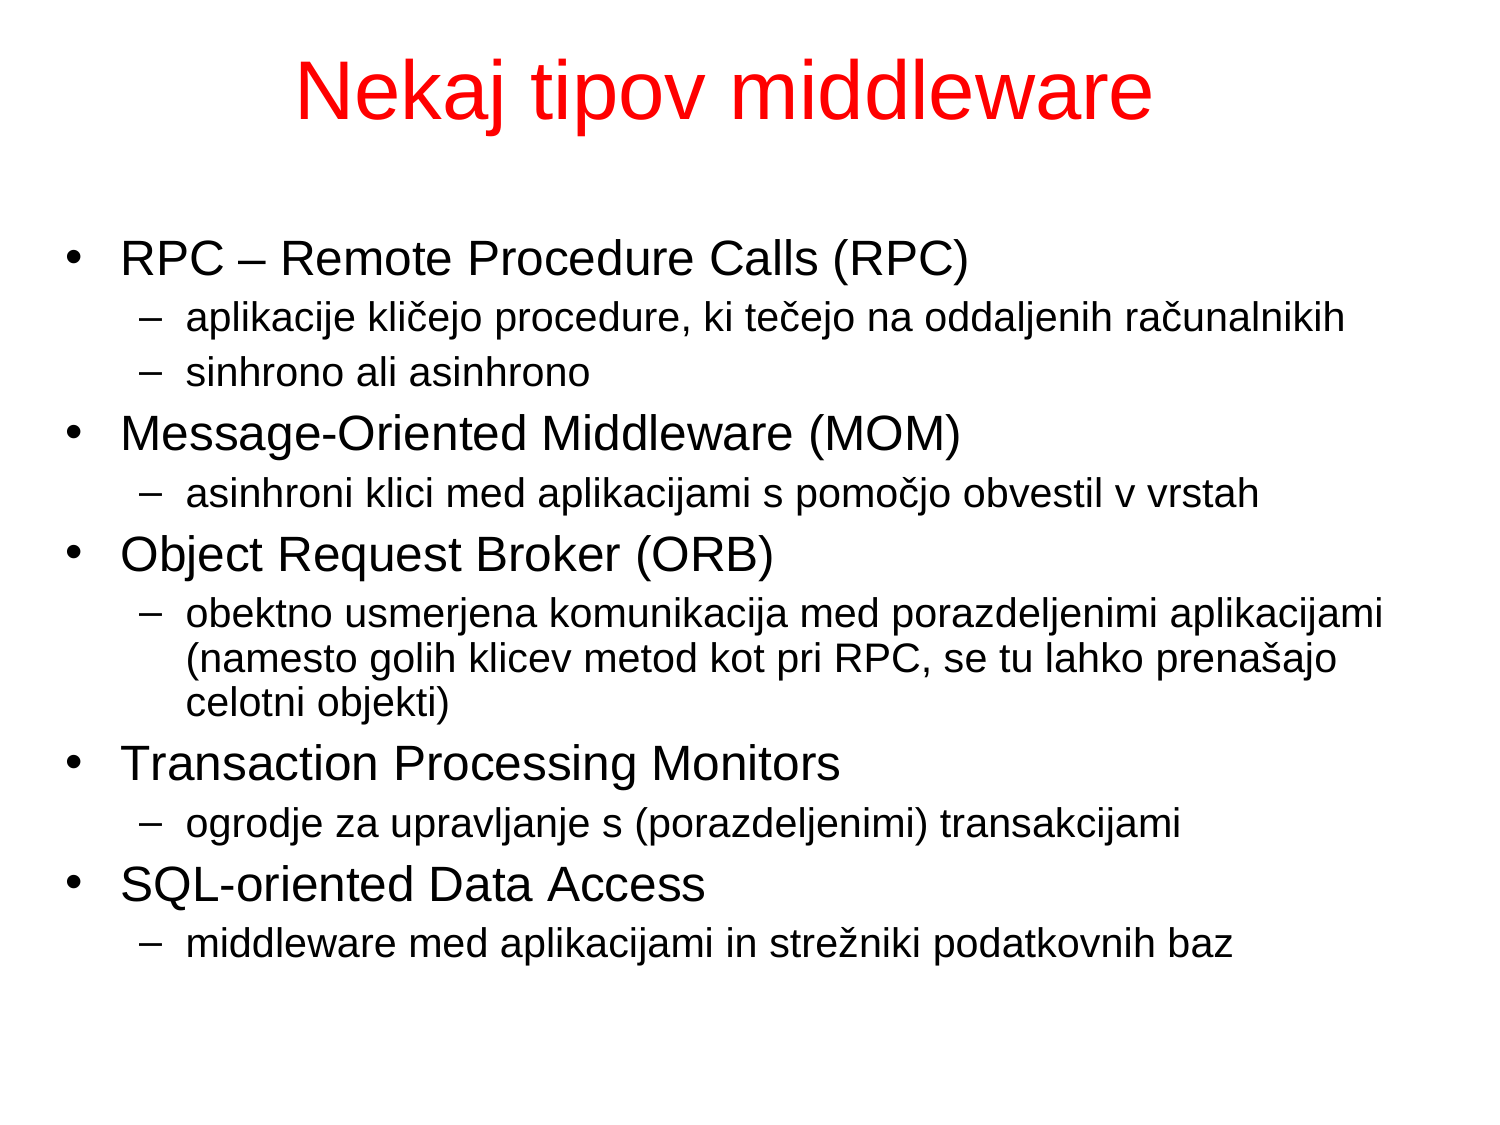

# Nekaj tipov middleware
RPC – Remote Procedure Calls (RPC)
aplikacije kličejo procedure, ki tečejo na oddaljenih računalnikih
sinhrono ali asinhrono
Message-Oriented Middleware (MOM)
asinhroni klici med aplikacijami s pomočjo obvestil v vrstah
Object Request Broker (ORB)
obektno usmerjena komunikacija med porazdeljenimi aplikacijami (namesto golih klicev metod kot pri RPC, se tu lahko prenašajo celotni objekti)
Transaction Processing Monitors
ogrodje za upravljanje s (porazdeljenimi) transakcijami
SQL-oriented Data Access
middleware med aplikacijami in strežniki podatkovnih baz